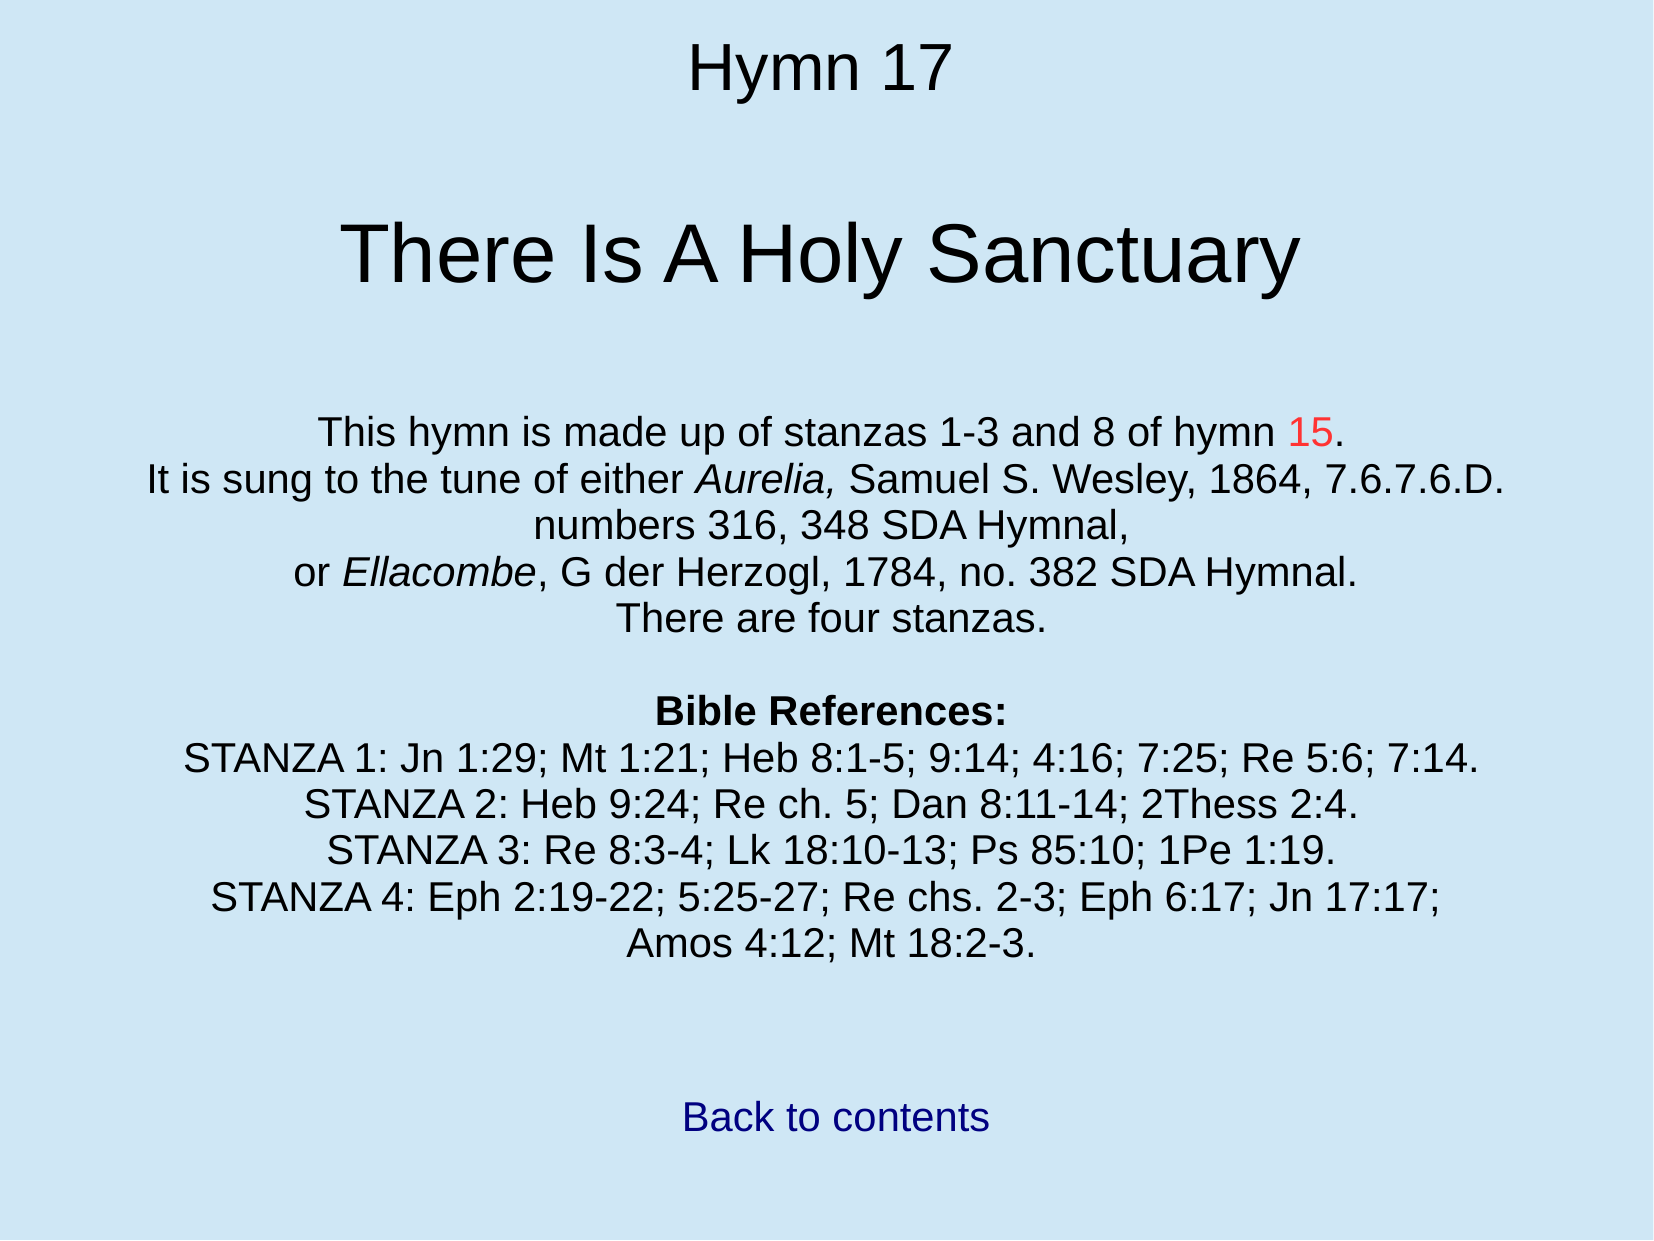

# Hymn 17 There Is A Holy Sanctuary
This hymn is made up of stanzas 1-3 and 8 of hymn 15.
It is sung to the tune of either Aurelia, Samuel S. Wesley, 1864, 7.6.7.6.D.
numbers 316, 348 SDA Hymnal,
or Ellacombe, G der Herzogl, 1784, no. 382 SDA Hymnal.
There are four stanzas.
Bible References:
STANZA 1: Jn 1:29; Mt 1:21; Heb 8:1-5; 9:14; 4:16; 7:25; Re 5:6; 7:14.
STANZA 2: Heb 9:24; Re ch. 5; Dan 8:11-14; 2Thess 2:4.
STANZA 3: Re 8:3-4; Lk 18:10-13; Ps 85:10; 1Pe 1:19.
STANZA 4: Eph 2:19-22; 5:25-27; Re chs. 2-3; Eph 6:17; Jn 17:17;
Amos 4:12; Mt 18:2-3.
 Back to contents